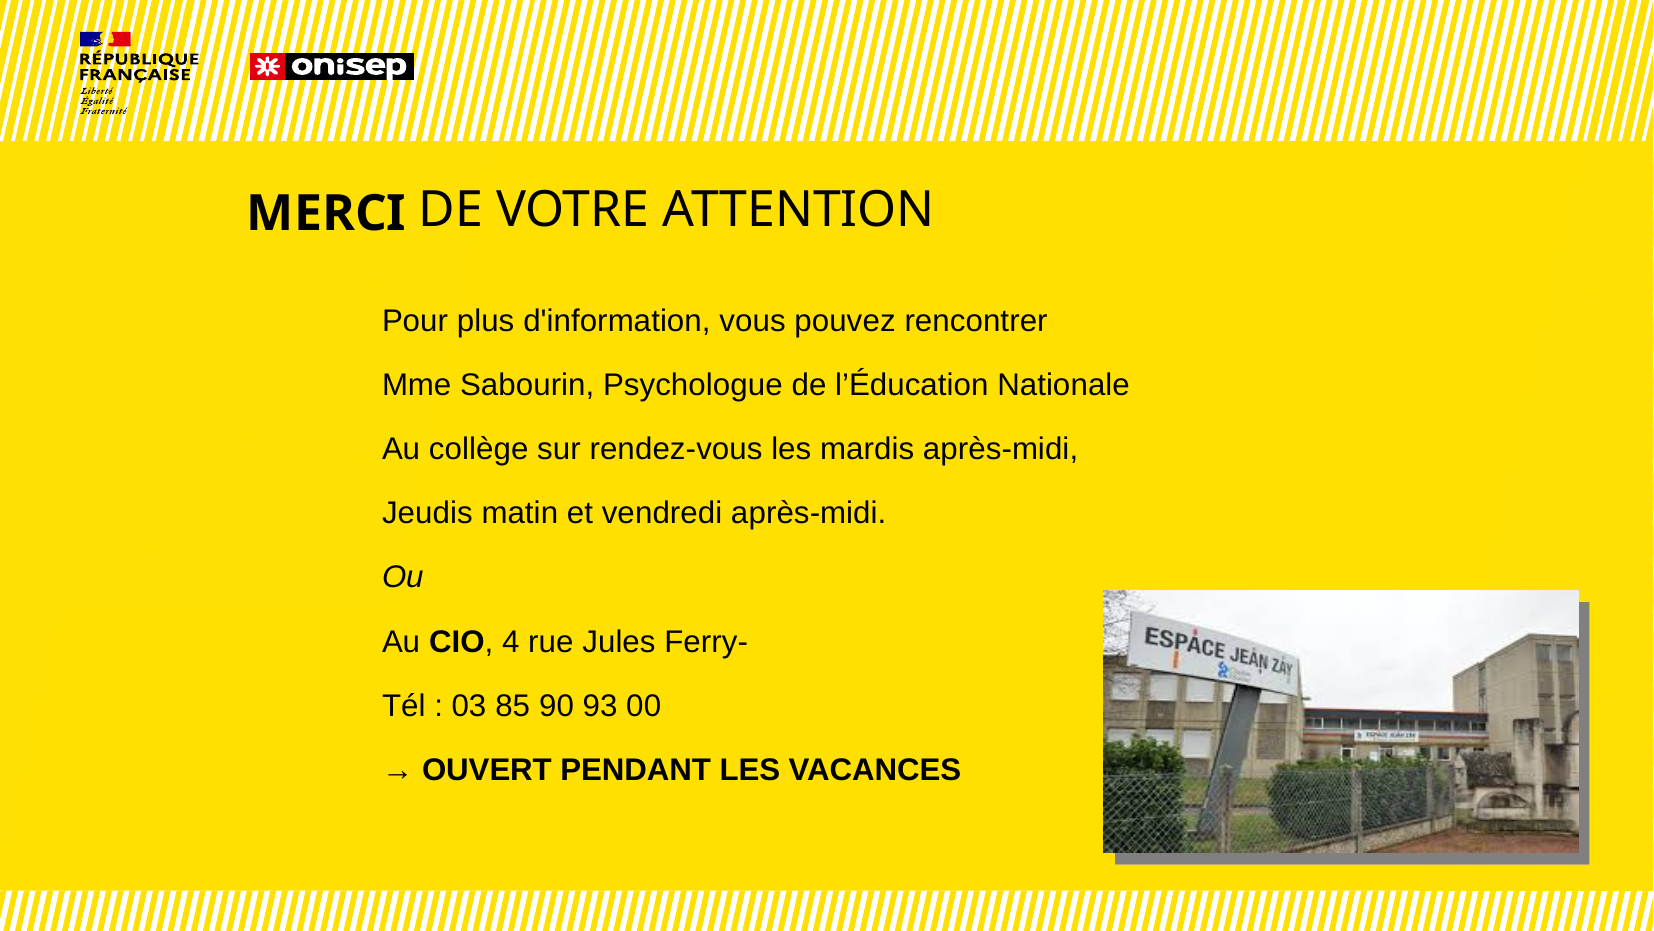

DE VOTRE ATTENTION
MERCI
Pour plus d'information, vous pouvez rencontrer
Mme Sabourin, Psychologue de l’Éducation Nationale
Au collège sur rendez-vous les mardis après-midi,
Jeudis matin et vendredi après-midi.
Ou
Au CIO, 4 rue Jules Ferry-
Tél : 03 85 90 93 00
→ OUVERT PENDANT LES VACANCES